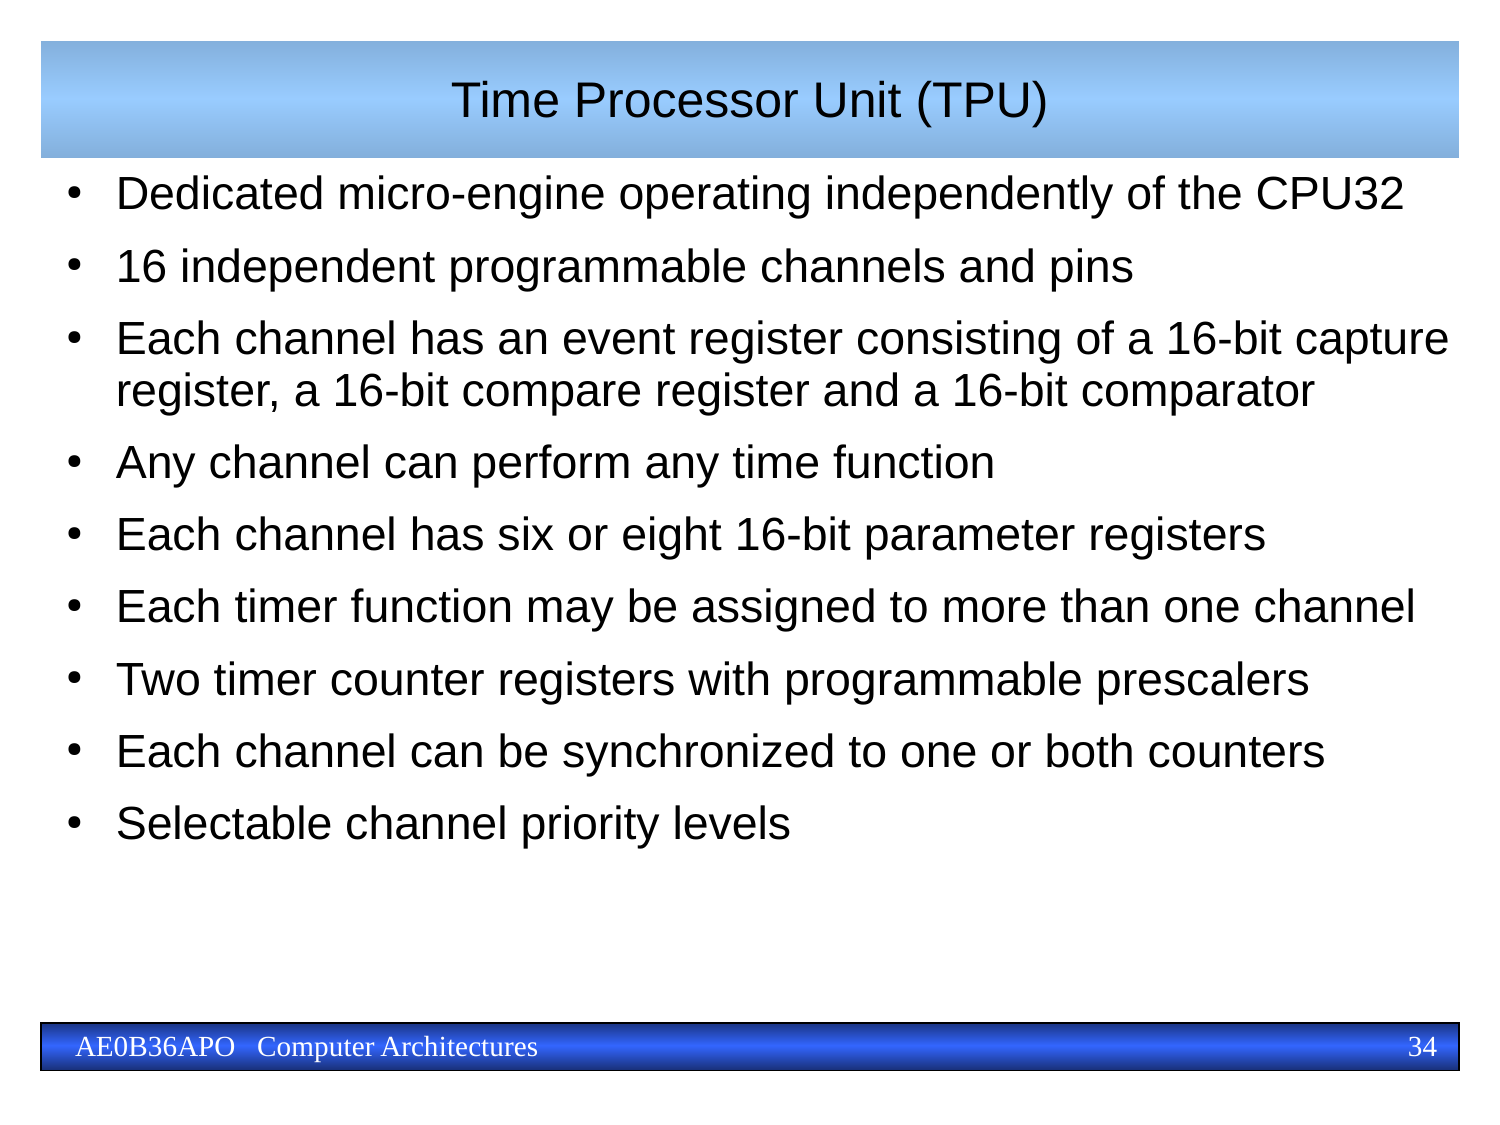

# Time Processor Unit (TPU)
Dedicated micro-engine operating independently of the CPU32
16 independent programmable channels and pins
Each channel has an event register consisting of a 16-bit capture register, a 16-bit compare register and a 16-bit comparator
Any channel can perform any time function
Each channel has six or eight 16-bit parameter registers
Each timer function may be assigned to more than one channel
Two timer counter registers with programmable prescalers
Each channel can be synchronized to one or both counters
Selectable channel priority levels
AE0B36APO Computer Architectures
34